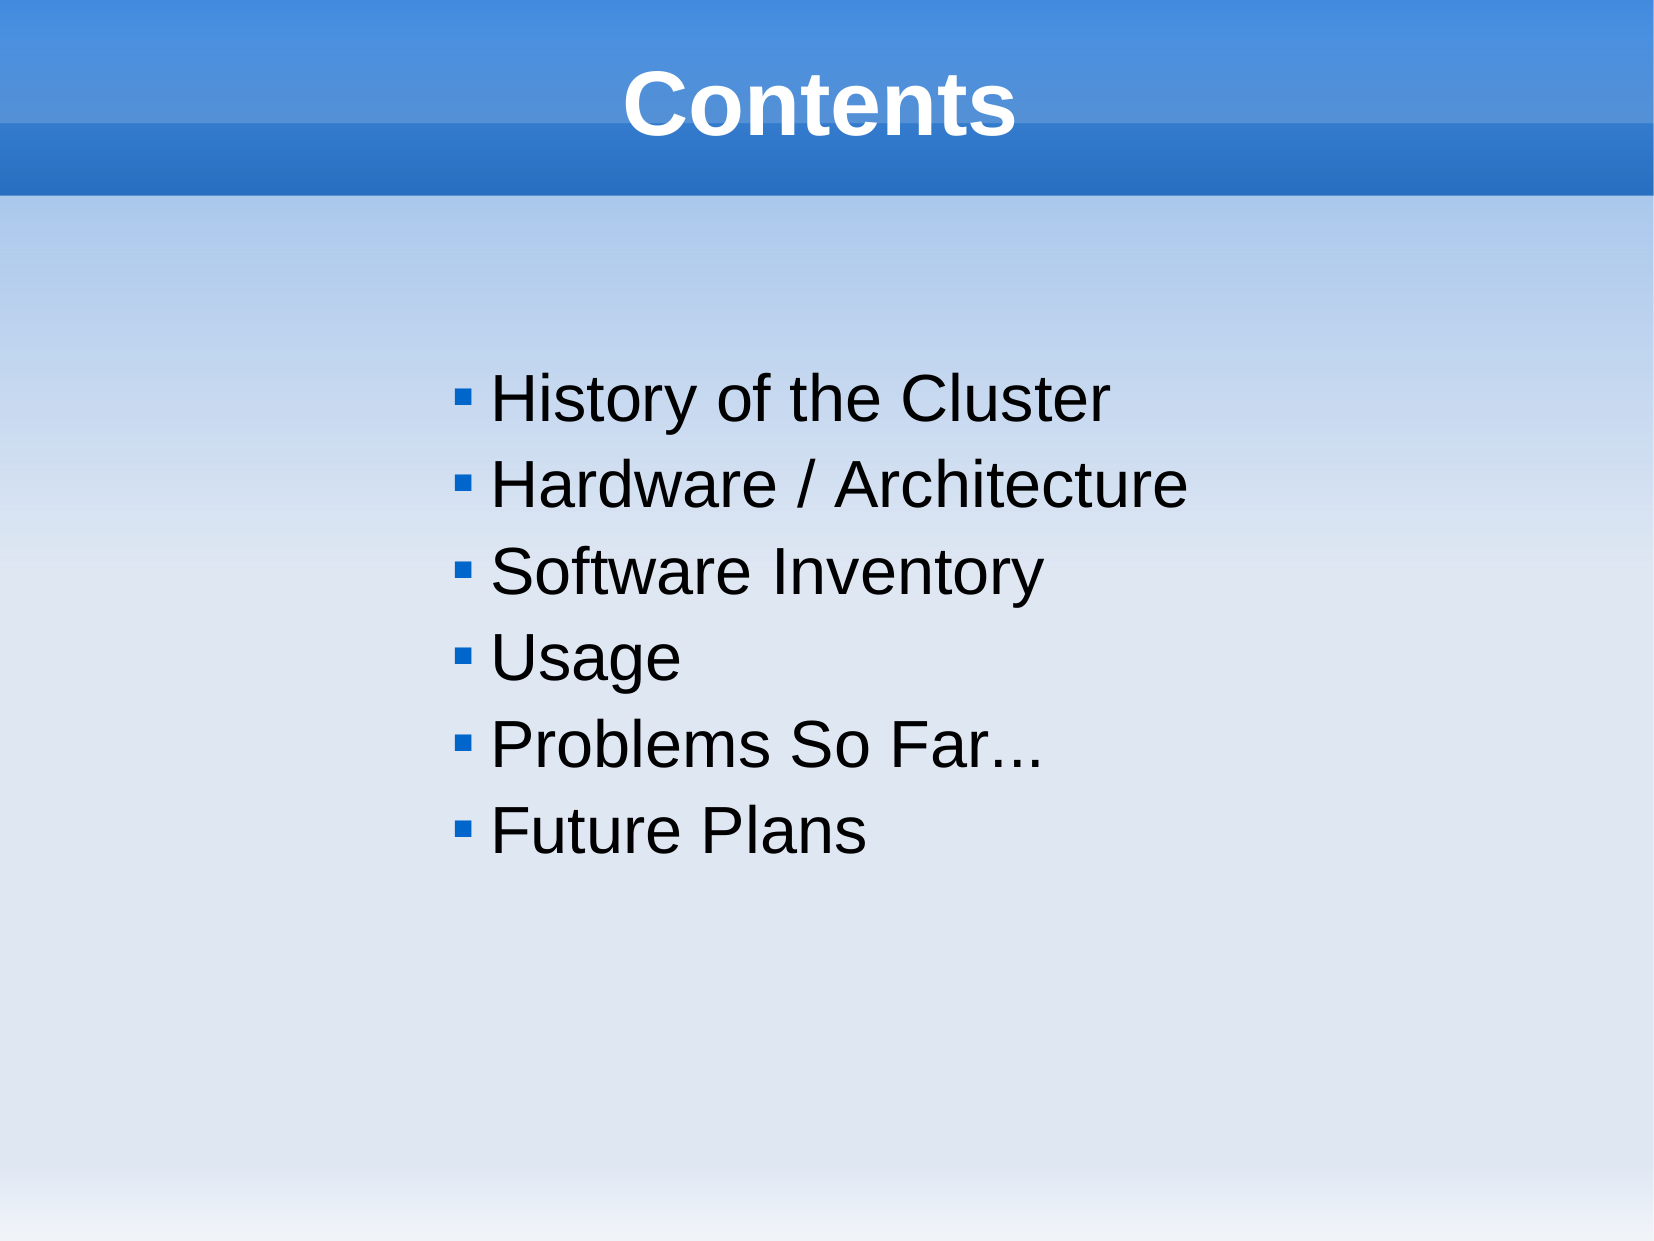

# Contents
History of the Cluster
Hardware / Architecture
Software Inventory
Usage
Problems So Far...
Future Plans